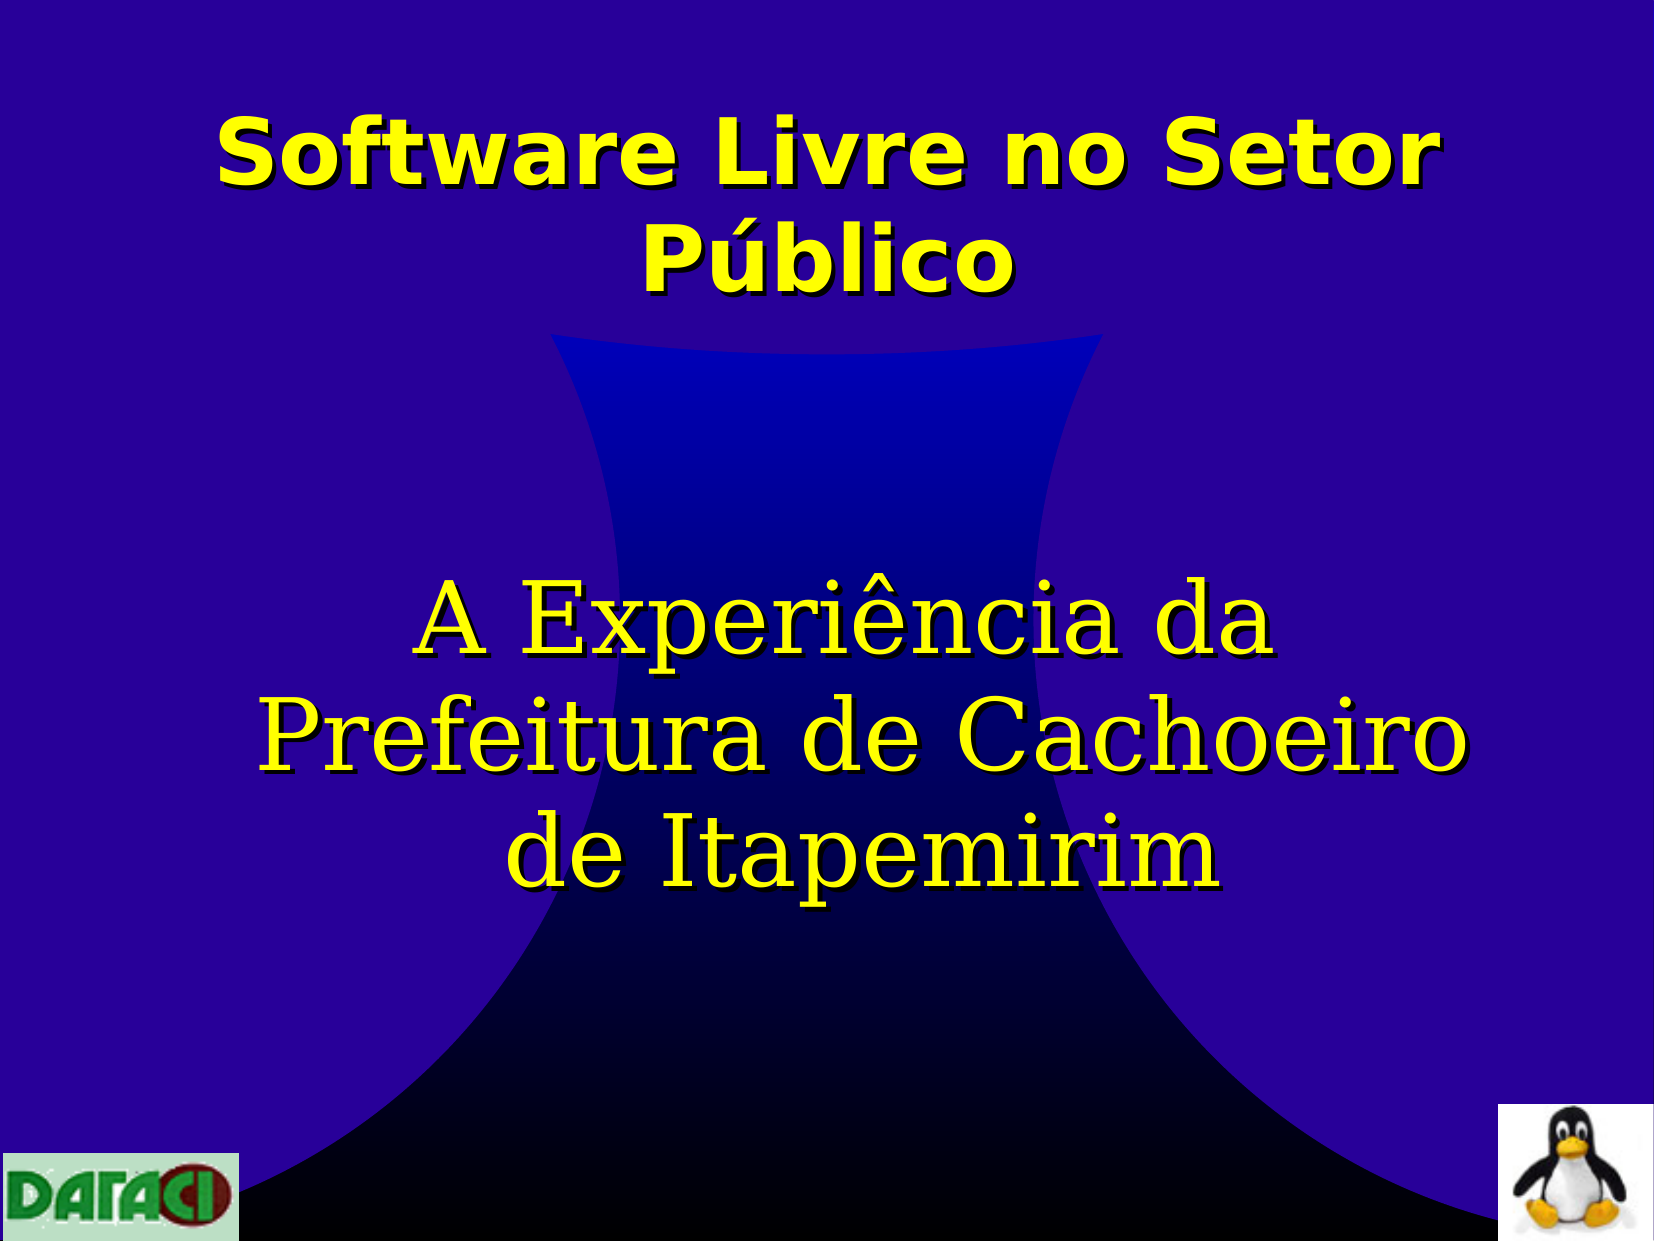

# Software Livre no Setor Público
A Experiência da Prefeitura de Cachoeiro de Itapemirim